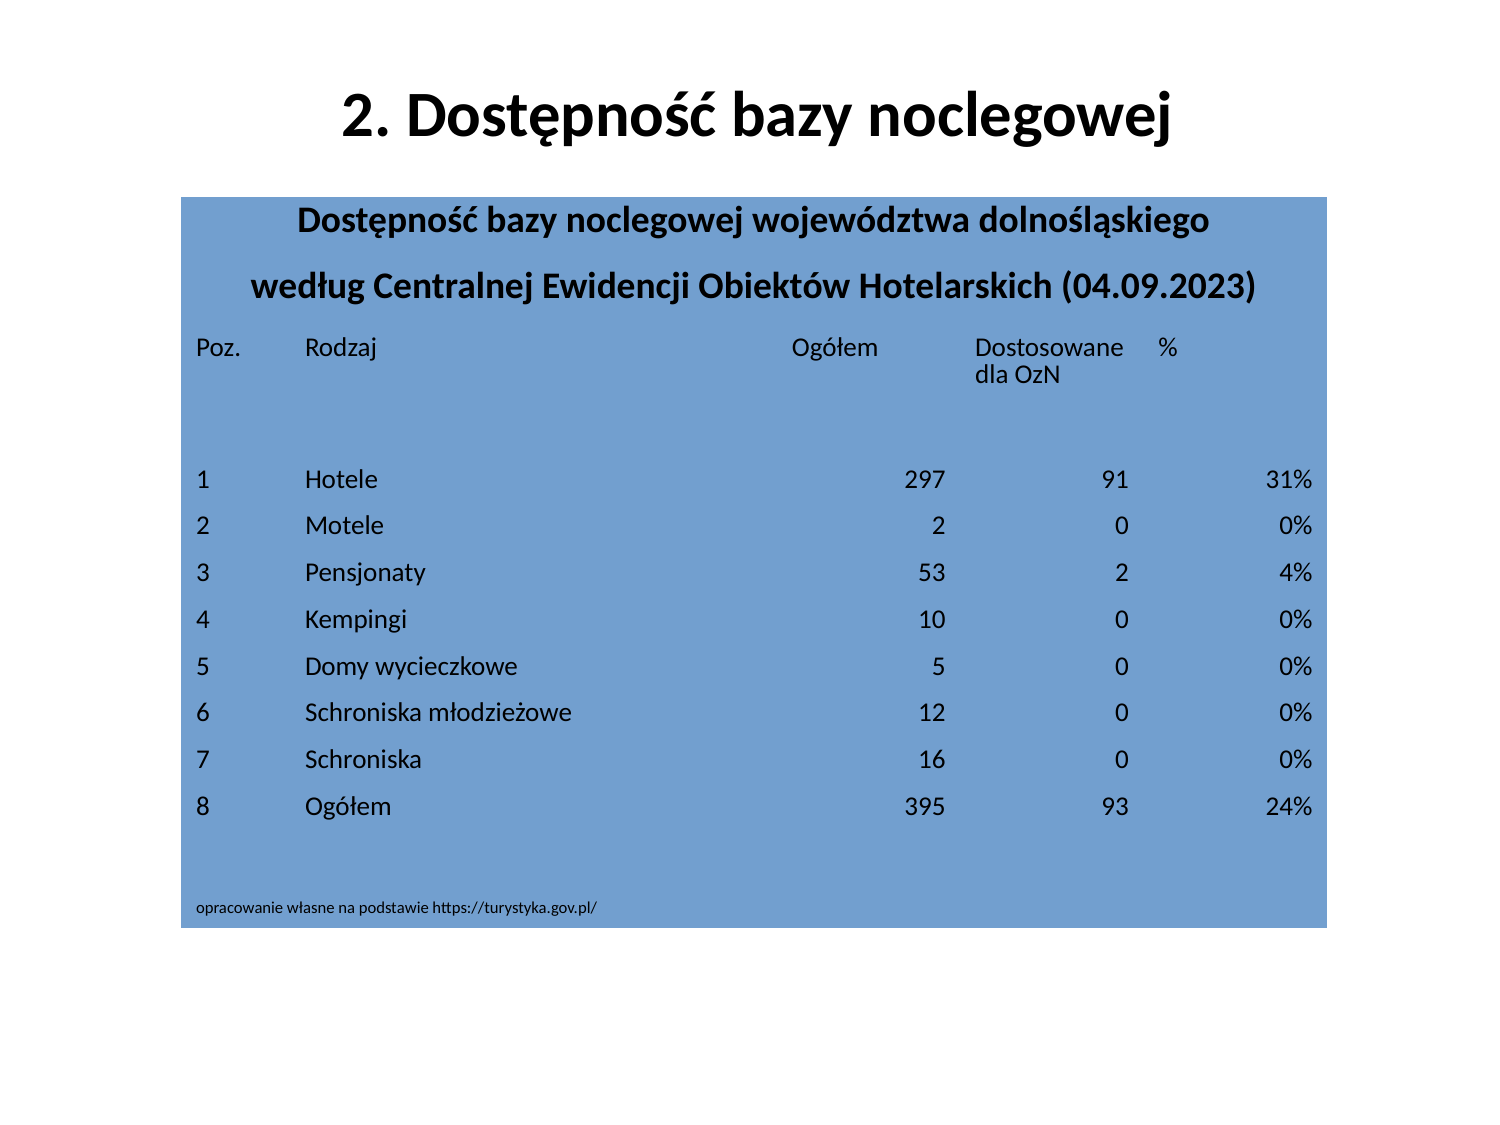

# 2. Dostępność bazy noclegowej
| Dostępność bazy noclegowej województwa dolnośląskiego | | | | |
| --- | --- | --- | --- | --- |
| według Centralnej Ewidencji Obiektów Hotelarskich (04.09.2023) | | | | |
| Poz. | Rodzaj | Ogółem | Dostosowane dla OzN | % |
| 1 | Hotele | 297 | 91 | 31% |
| 2 | Motele | 2 | 0 | 0% |
| 3 | Pensjonaty | 53 | 2 | 4% |
| 4 | Kempingi | 10 | 0 | 0% |
| 5 | Domy wycieczkowe | 5 | 0 | 0% |
| 6 | Schroniska młodzieżowe | 12 | 0 | 0% |
| 7 | Schroniska | 16 | 0 | 0% |
| 8 | Ogółem | 395 | 93 | 24% |
| | | | | |
| opracowanie własne na podstawie https://turystyka.gov.pl/ | | | | |